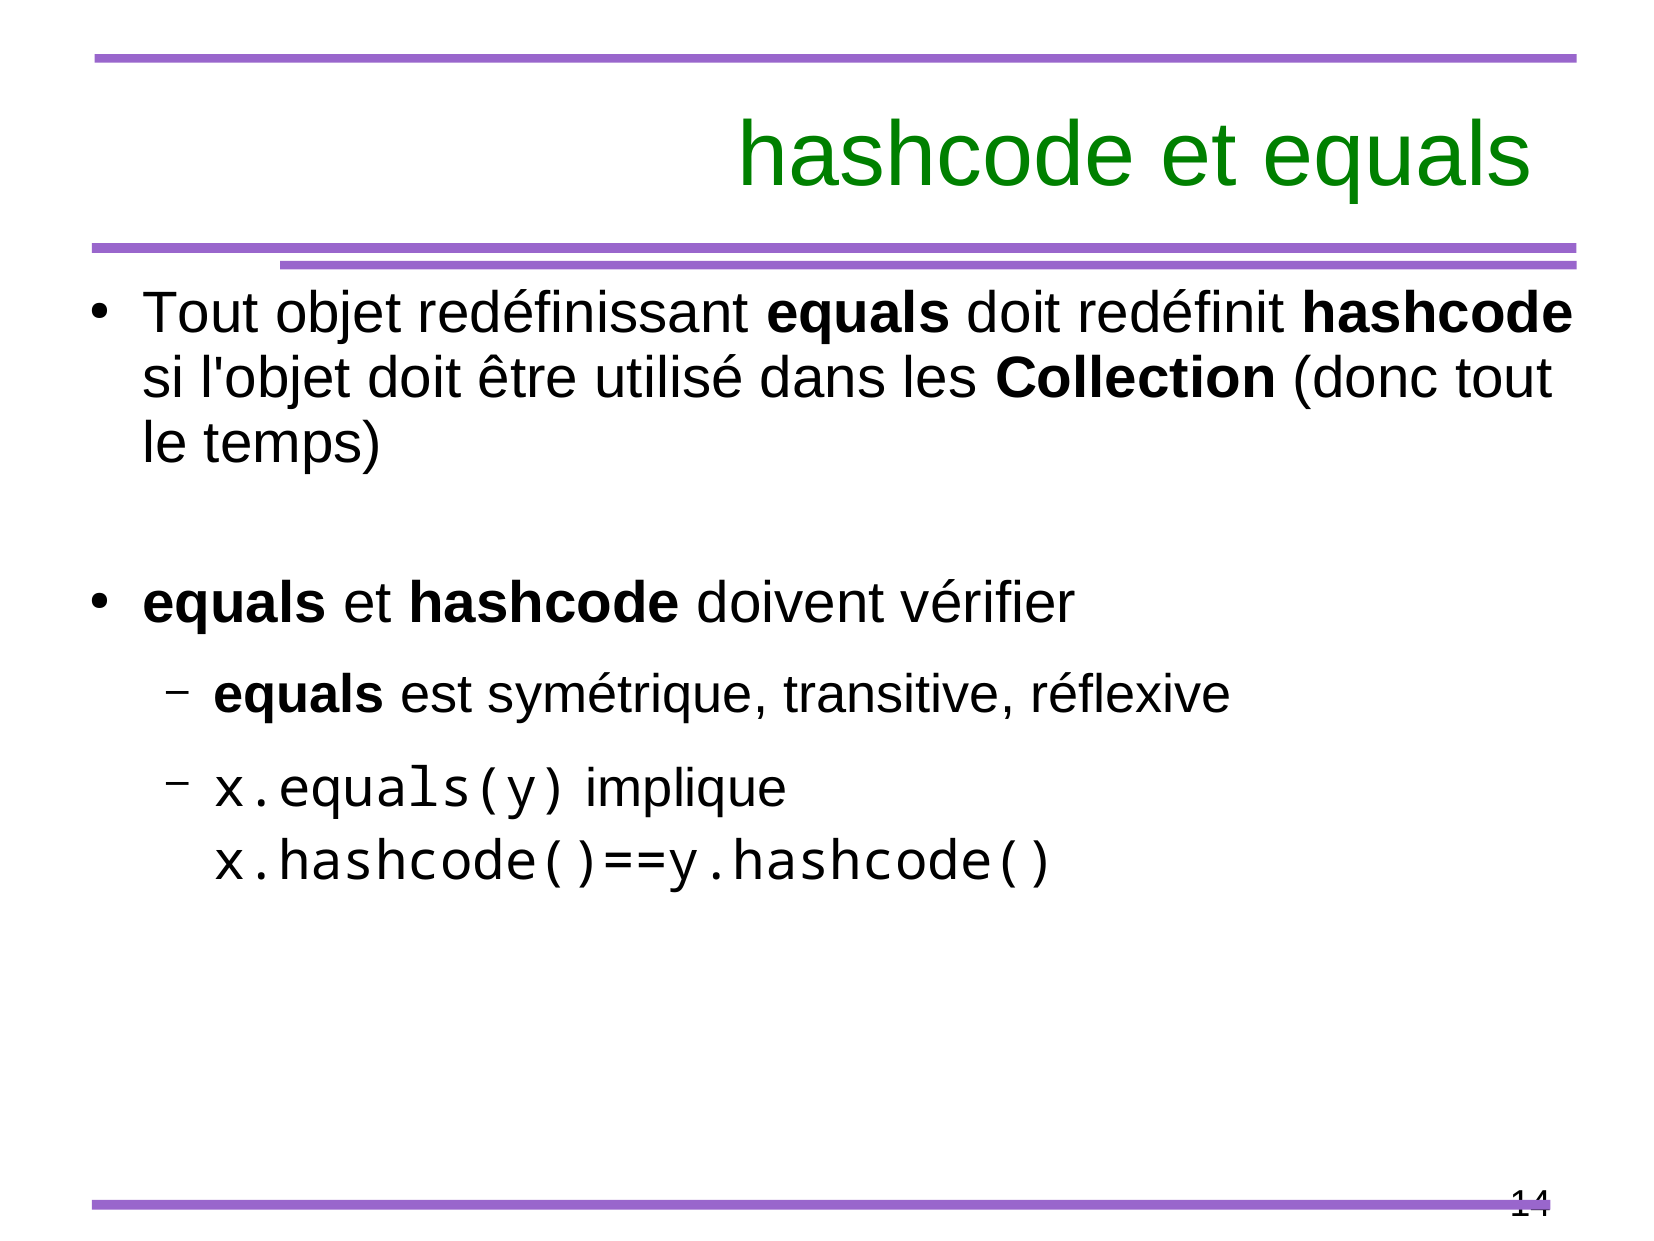

# hashcode et equals
Tout objet redéfinissant equals doit redéfinit hashcode si l'objet doit être utilisé dans les Collection (donc tout le temps)
equals et hashcode doivent vérifier
equals est symétrique, transitive, réflexive
x.equals(y) implique x.hashcode()==y.hashcode()